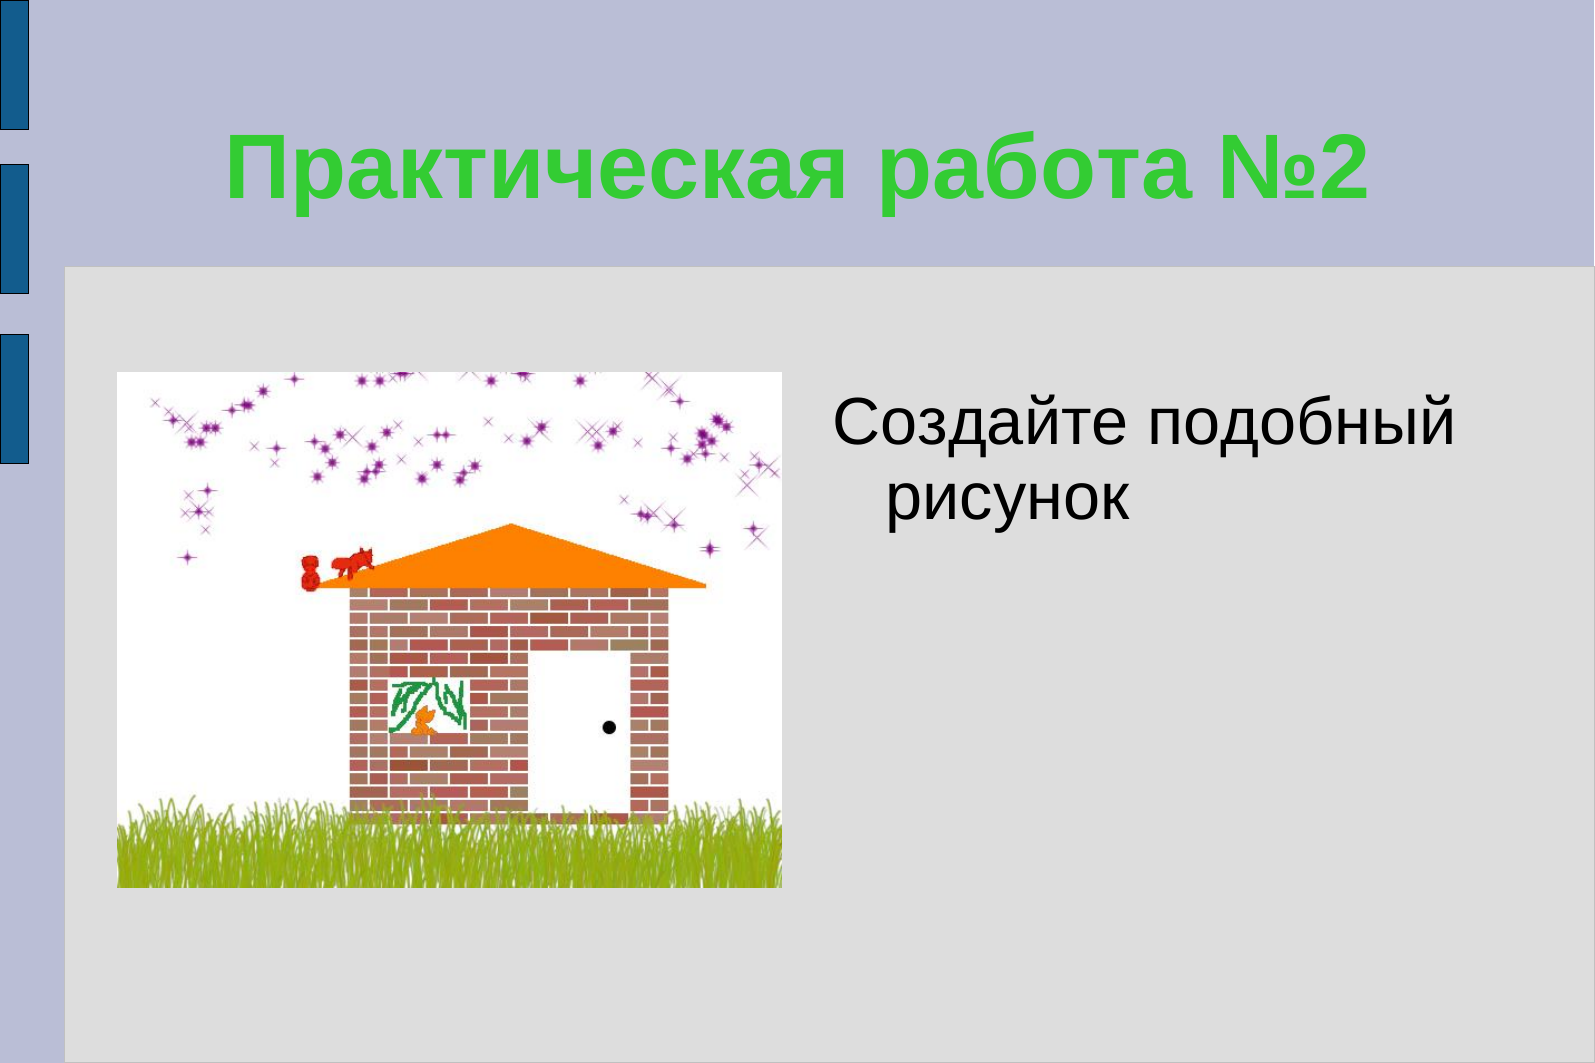

# Практическая работа №2
Создайте подобный рисунок